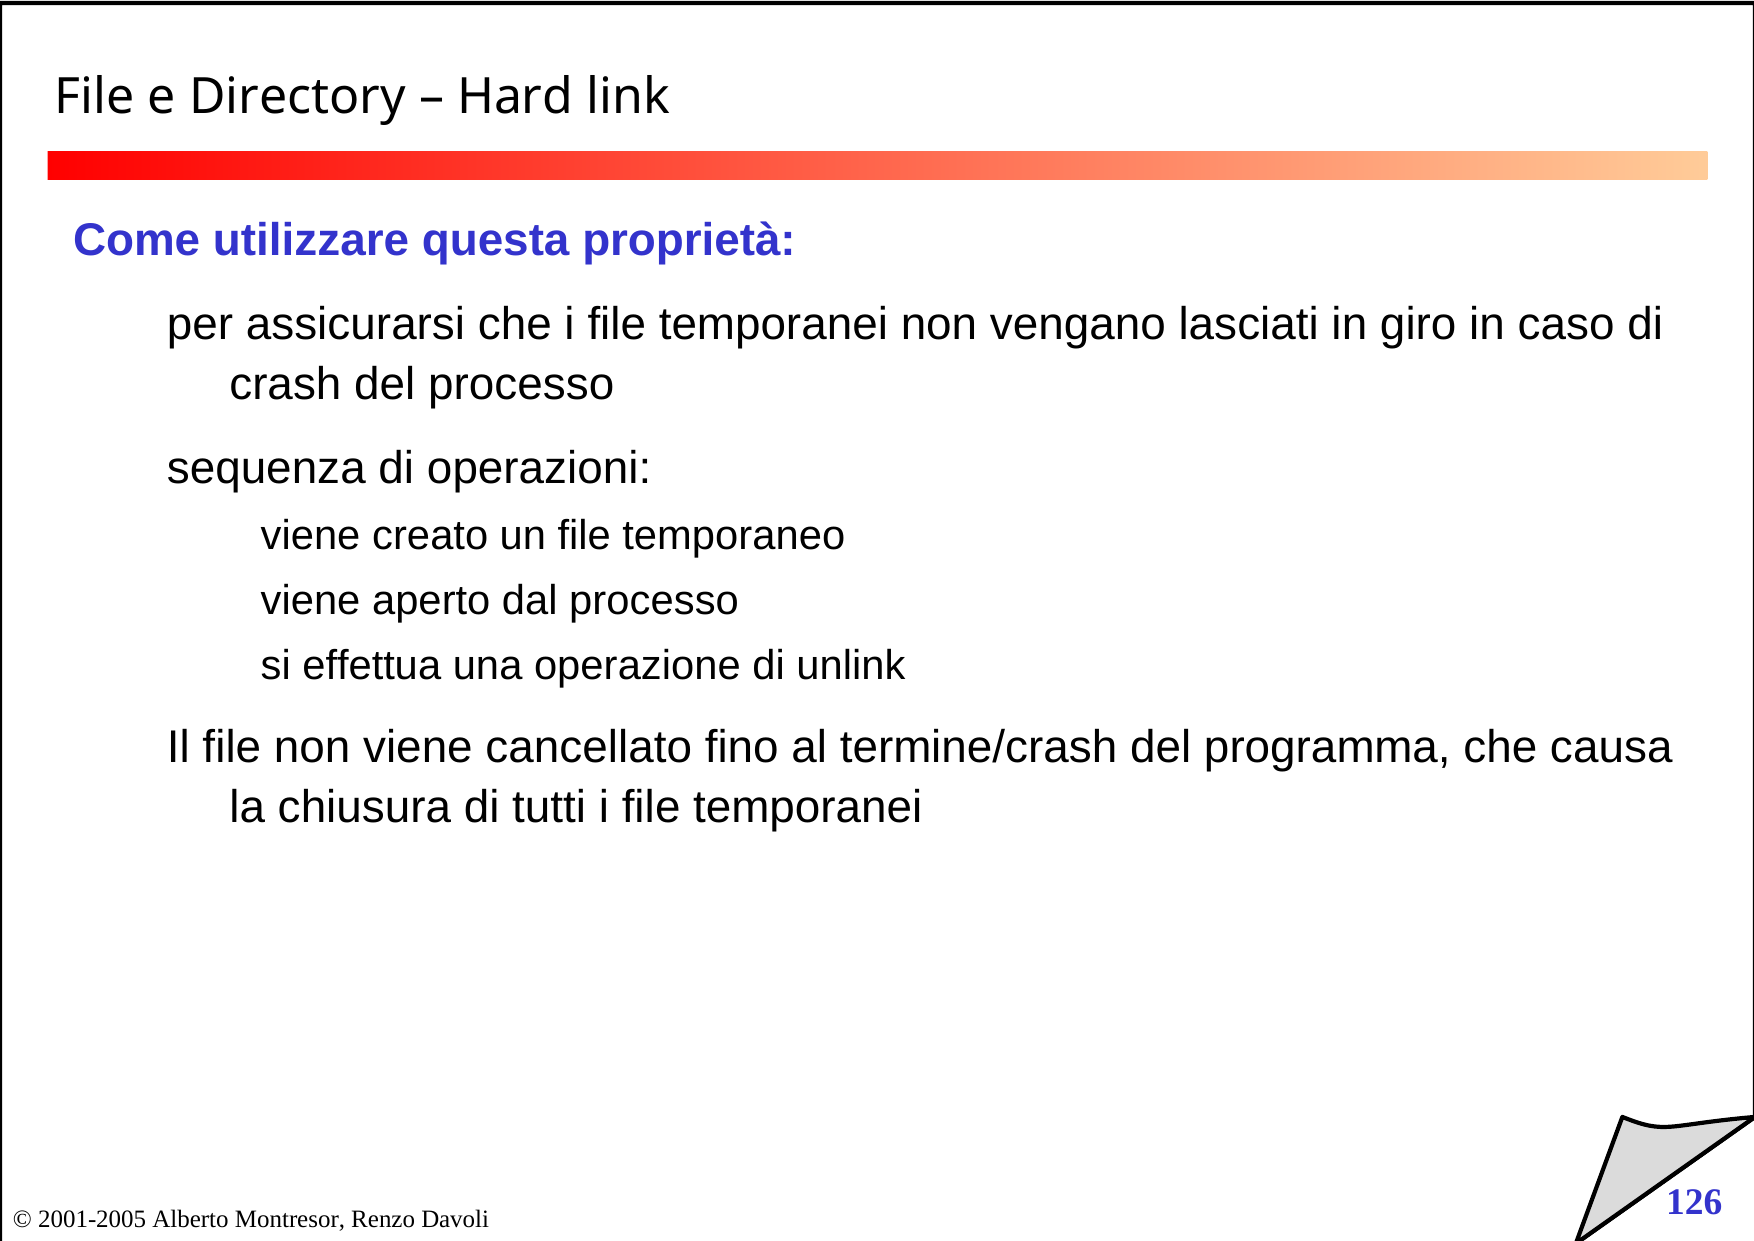

# File e Directory – Hard link
Come utilizzare questa proprietà:
per assicurarsi che i file temporanei non vengano lasciati in giro in caso di crash del processo
sequenza di operazioni:
viene creato un file temporaneo
viene aperto dal processo
si effettua una operazione di unlink
Il file non viene cancellato fino al termine/crash del programma, che causa la chiusura di tutti i file temporanei